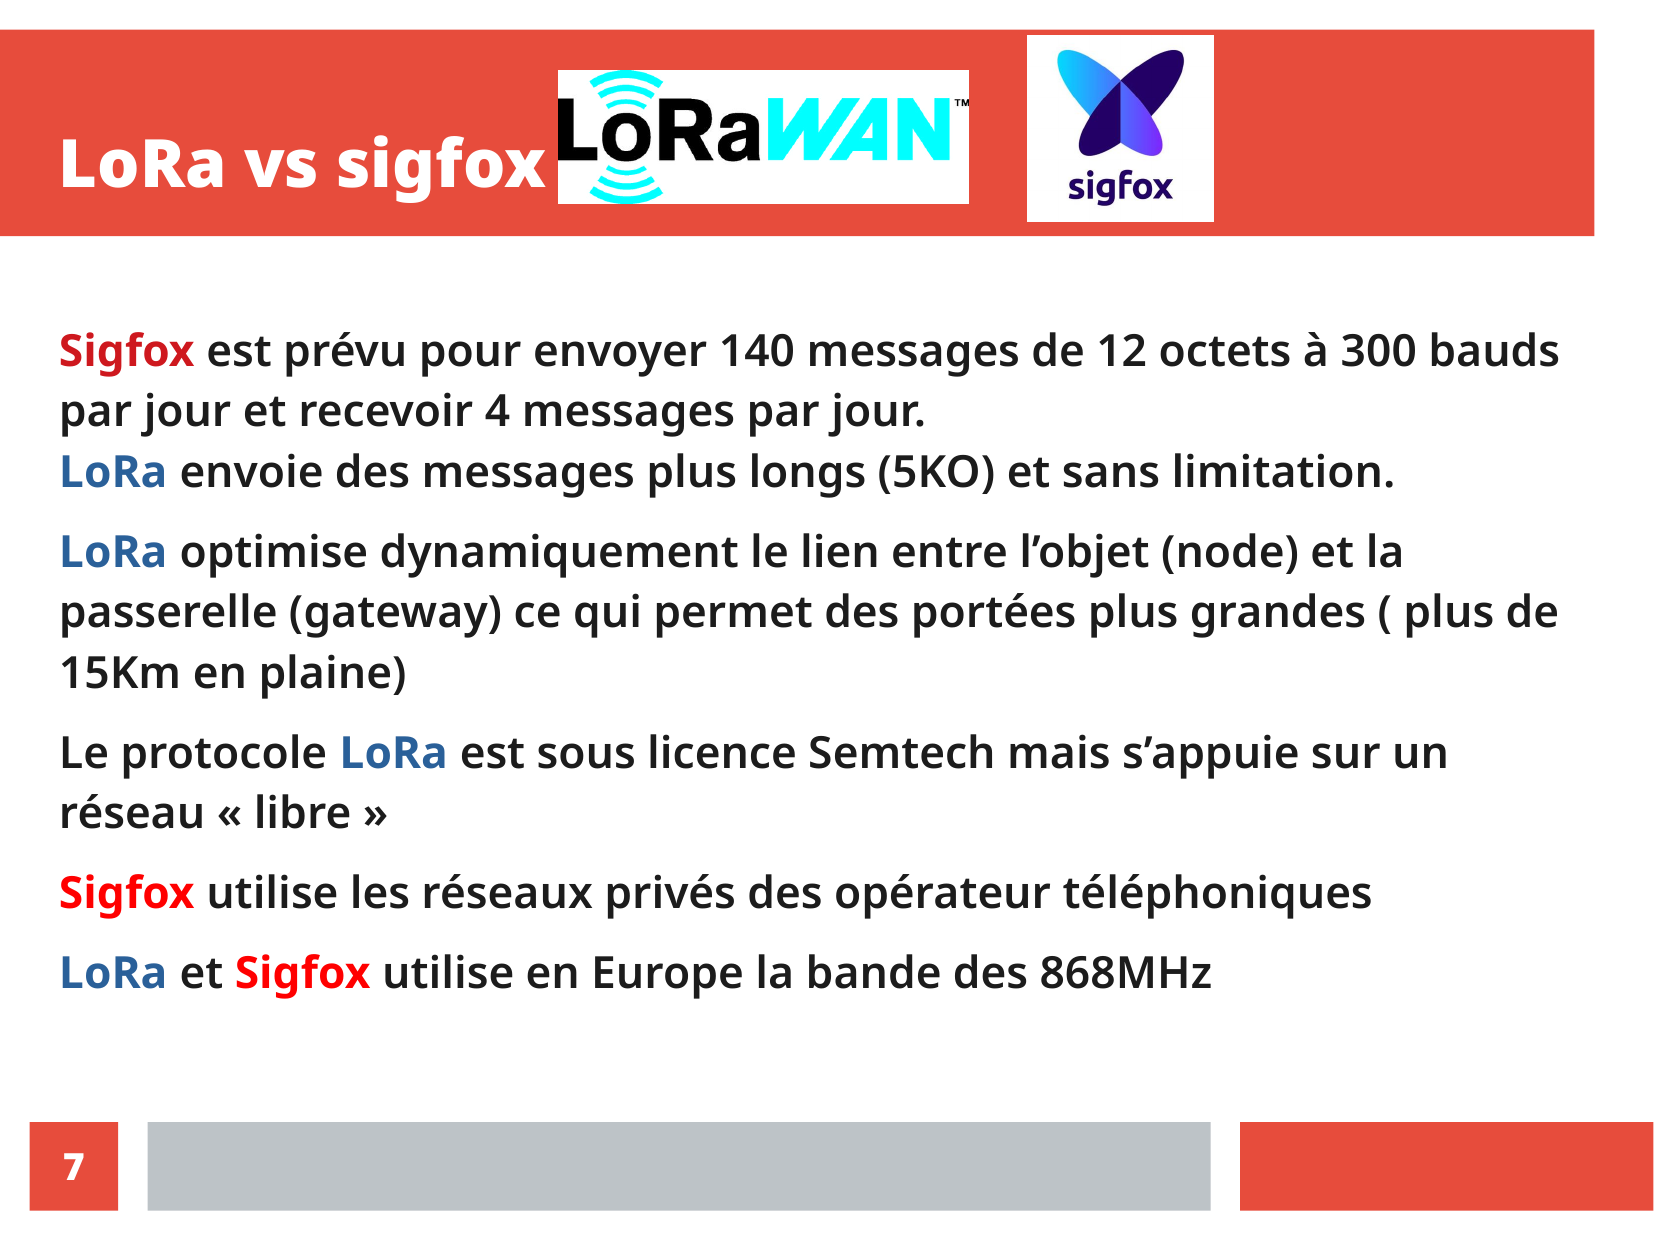

# LoRa vs sigfox
Sigfox est prévu pour envoyer 140 messages de 12 octets à 300 bauds par jour et recevoir 4 messages par jour.
LoRa envoie des messages plus longs (5KO) et sans limitation.
LoRa optimise dynamiquement le lien entre l’objet (node) et la passerelle (gateway) ce qui permet des portées plus grandes ( plus de 15Km en plaine)
Le protocole LoRa est sous licence Semtech mais s’appuie sur un réseau « libre »
Sigfox utilise les réseaux privés des opérateur téléphoniques
LoRa et Sigfox utilise en Europe la bande des 868MHz
7